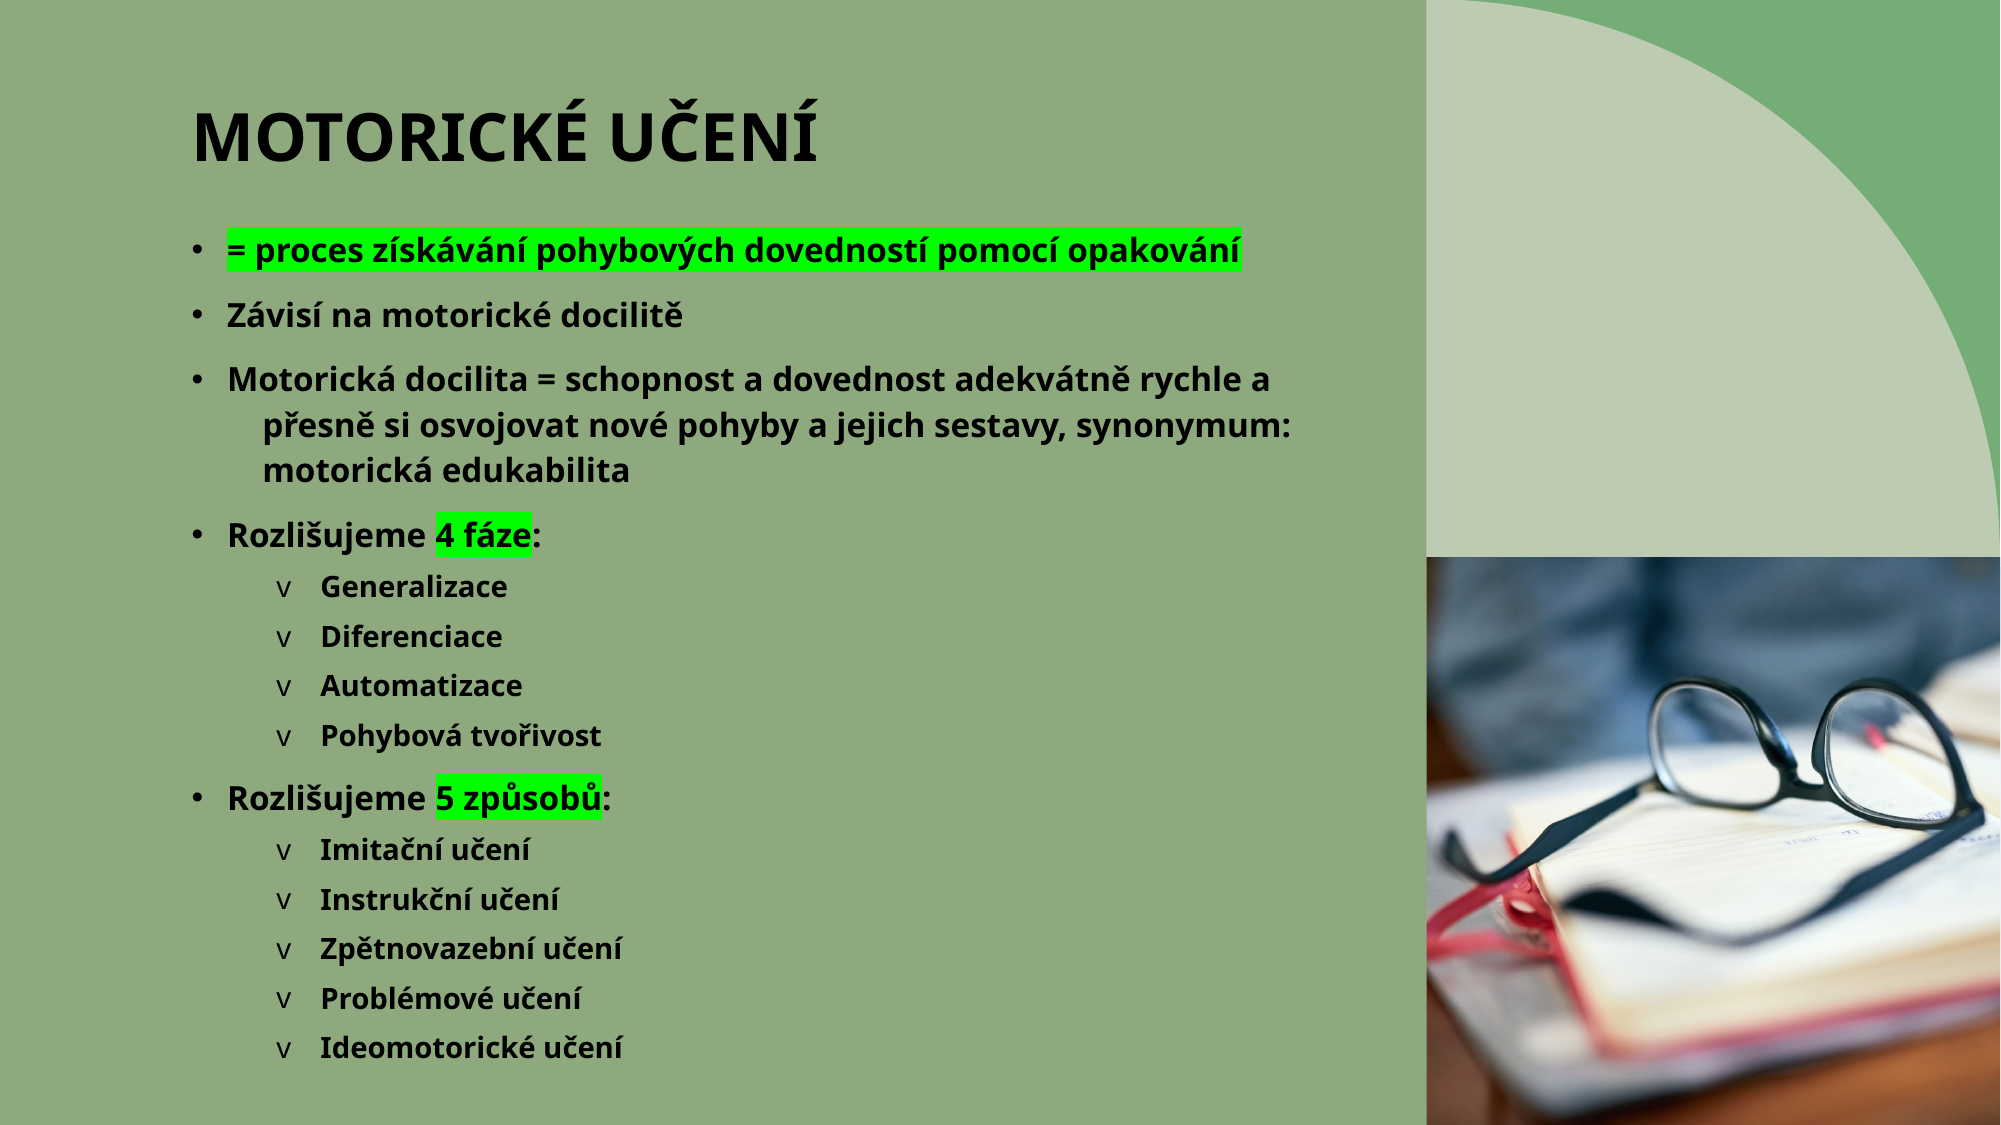

# MOTORICKÉ UČENÍ
= proces získávání pohybových dovedností pomocí opakování
Závisí na motorické docilitě
Motorická docilita = schopnost a dovednost adekvátně rychle a přesně si osvojovat nové pohyby a jejich sestavy, synonymum: motorická edukabilita
Rozlišujeme 4 fáze:
Generalizace
Diferenciace
Automatizace
Pohybová tvořivost
Rozlišujeme 5 způsobů:
Imitační učení
Instrukční učení
Zpětnovazební učení
Problémové učení
Ideomotorické učení